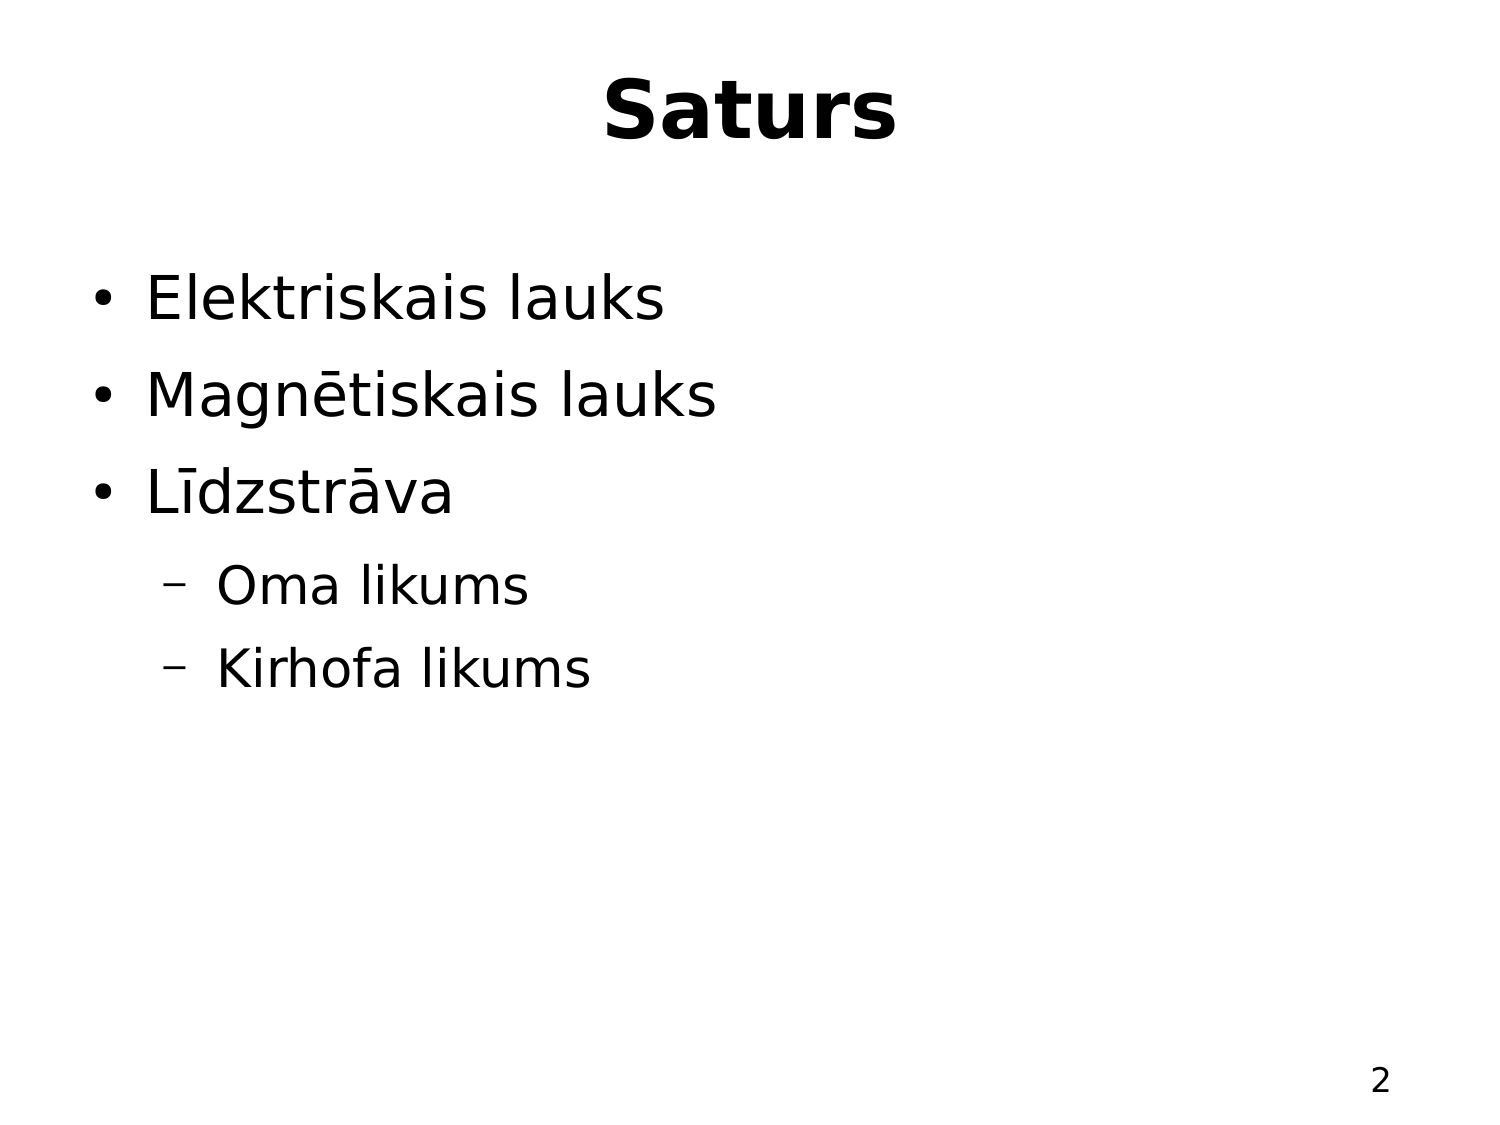

# Saturs
Elektriskais lauks
Magnētiskais lauks
Līdzstrāva
Oma likums
Kirhofa likums